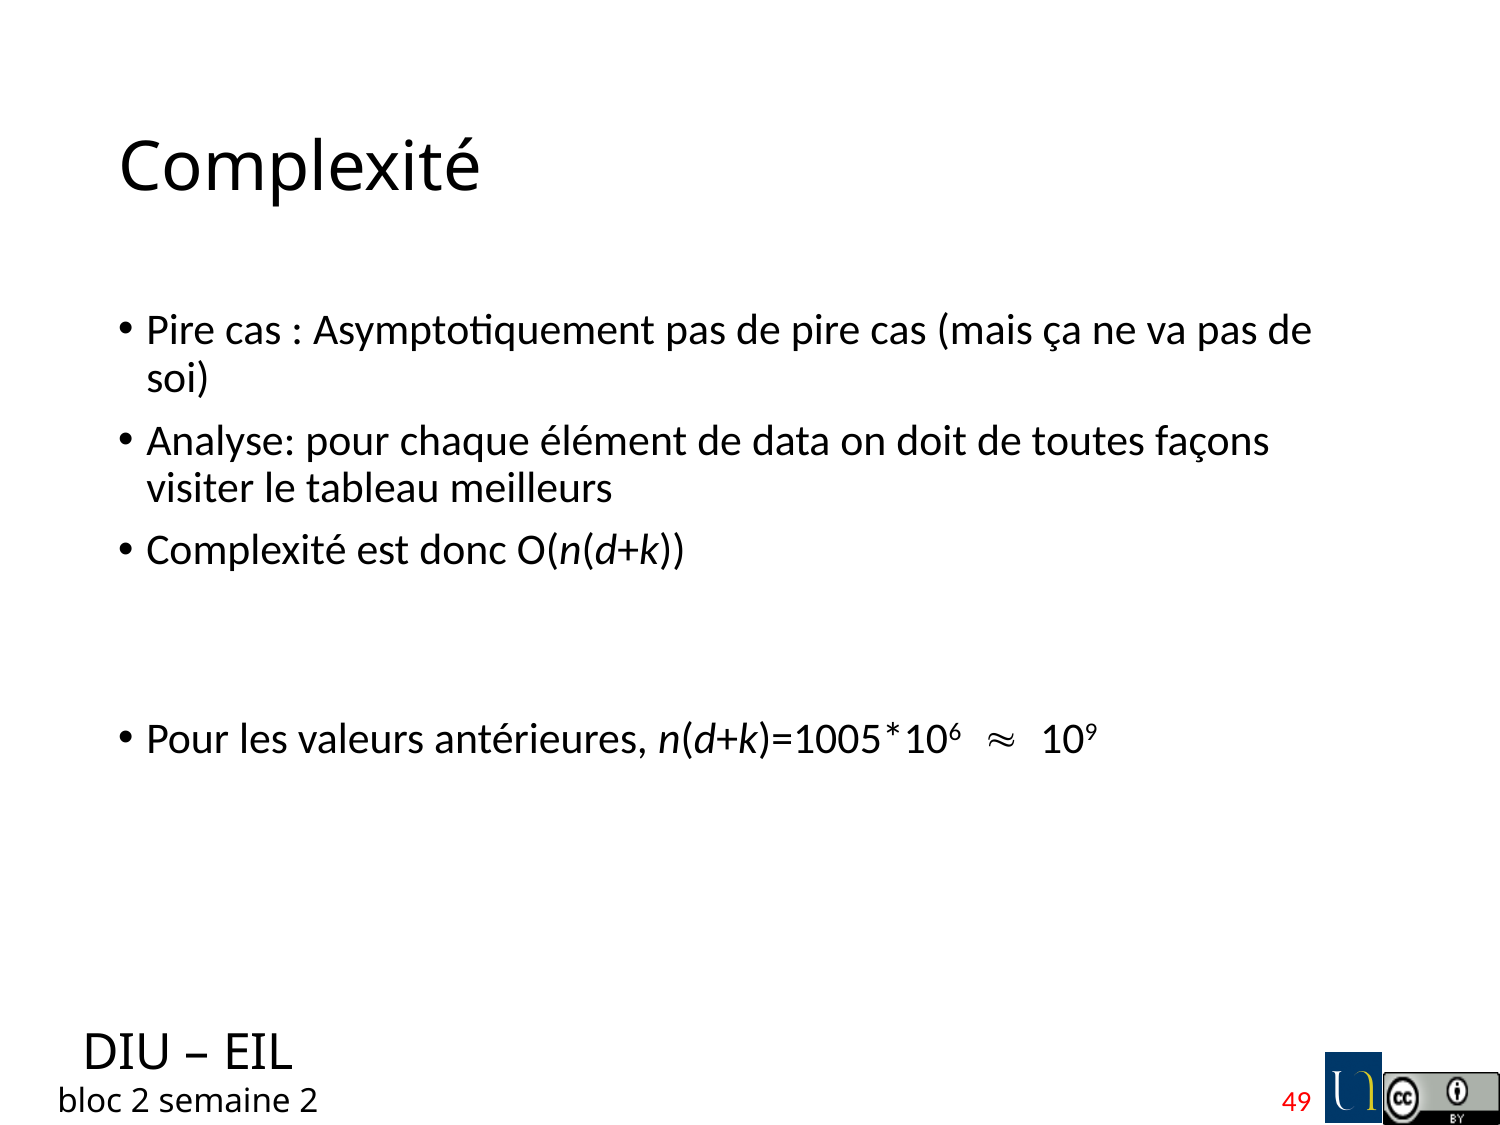

# Complexité
Pire cas : Asymptotiquement pas de pire cas (mais ça ne va pas de soi)
Analyse: pour chaque élément de data on doit de toutes façons visiter le tableau meilleurs
Complexité est donc O(n(d+k))
Pour les valeurs antérieures, n(d+k)=1005*106 ≈ 109